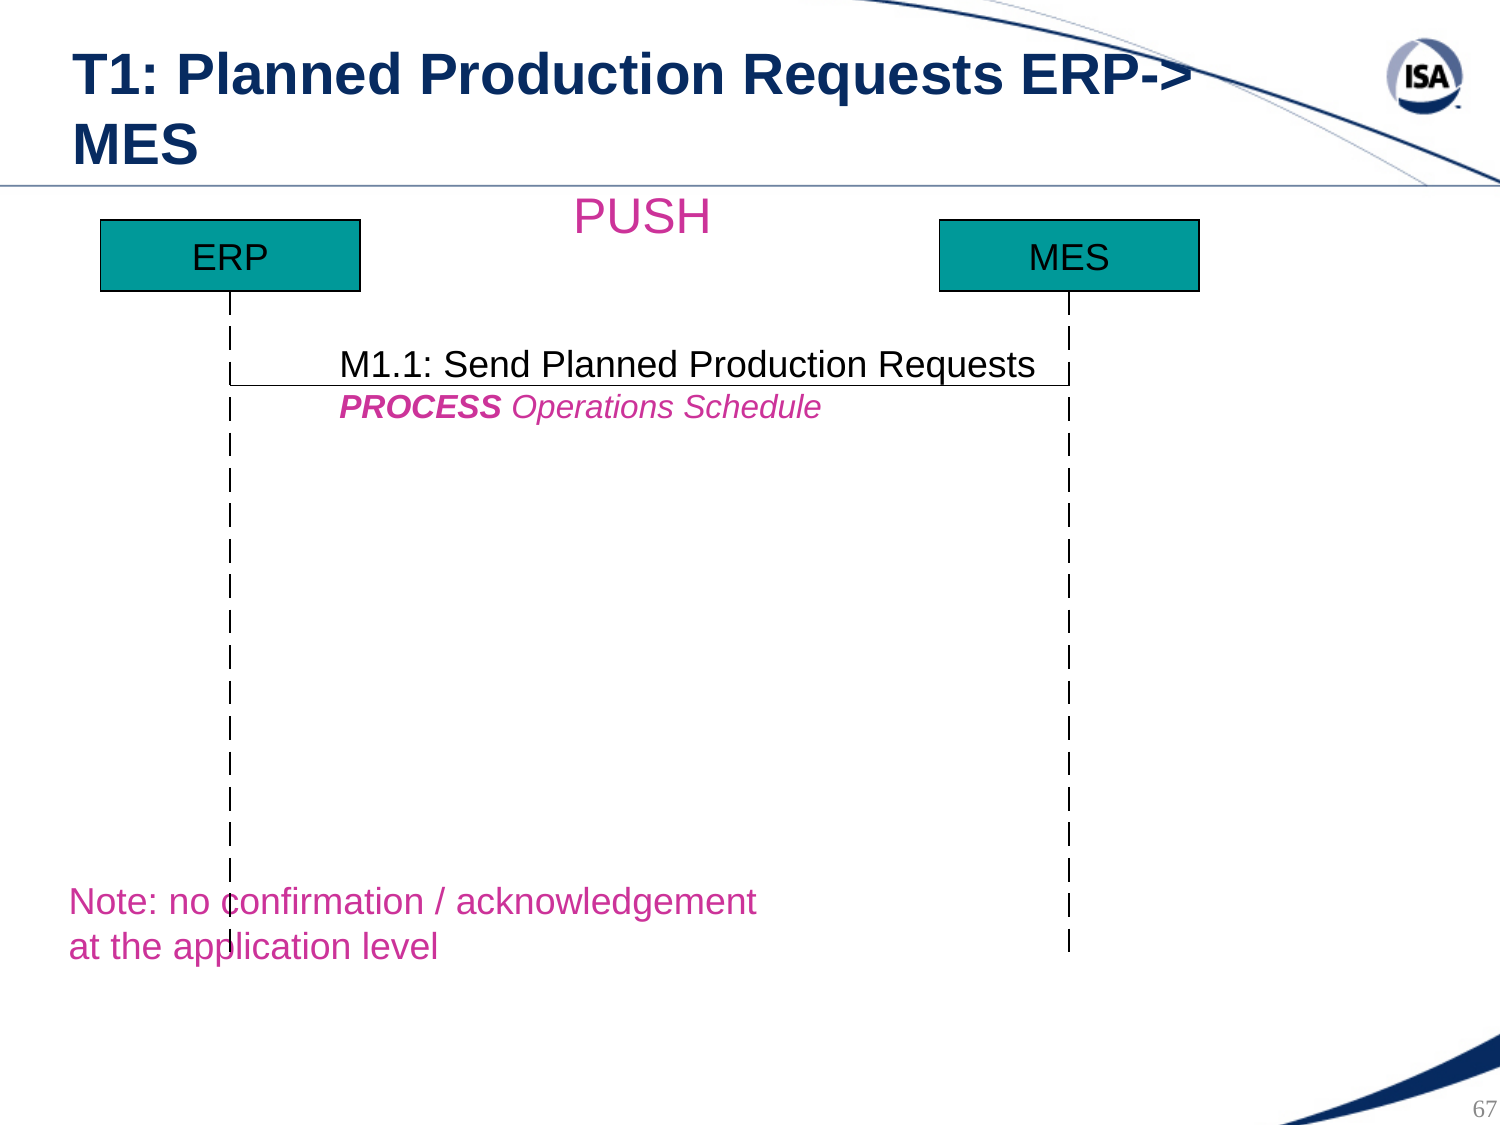

# T1: Planned Production Requests ERP-> MES
PUSH
ERP
MES
M1.1: Send Planned Production Requests
PROCESS Operations Schedule
Note: no confirmation / acknowledgement
at the application level